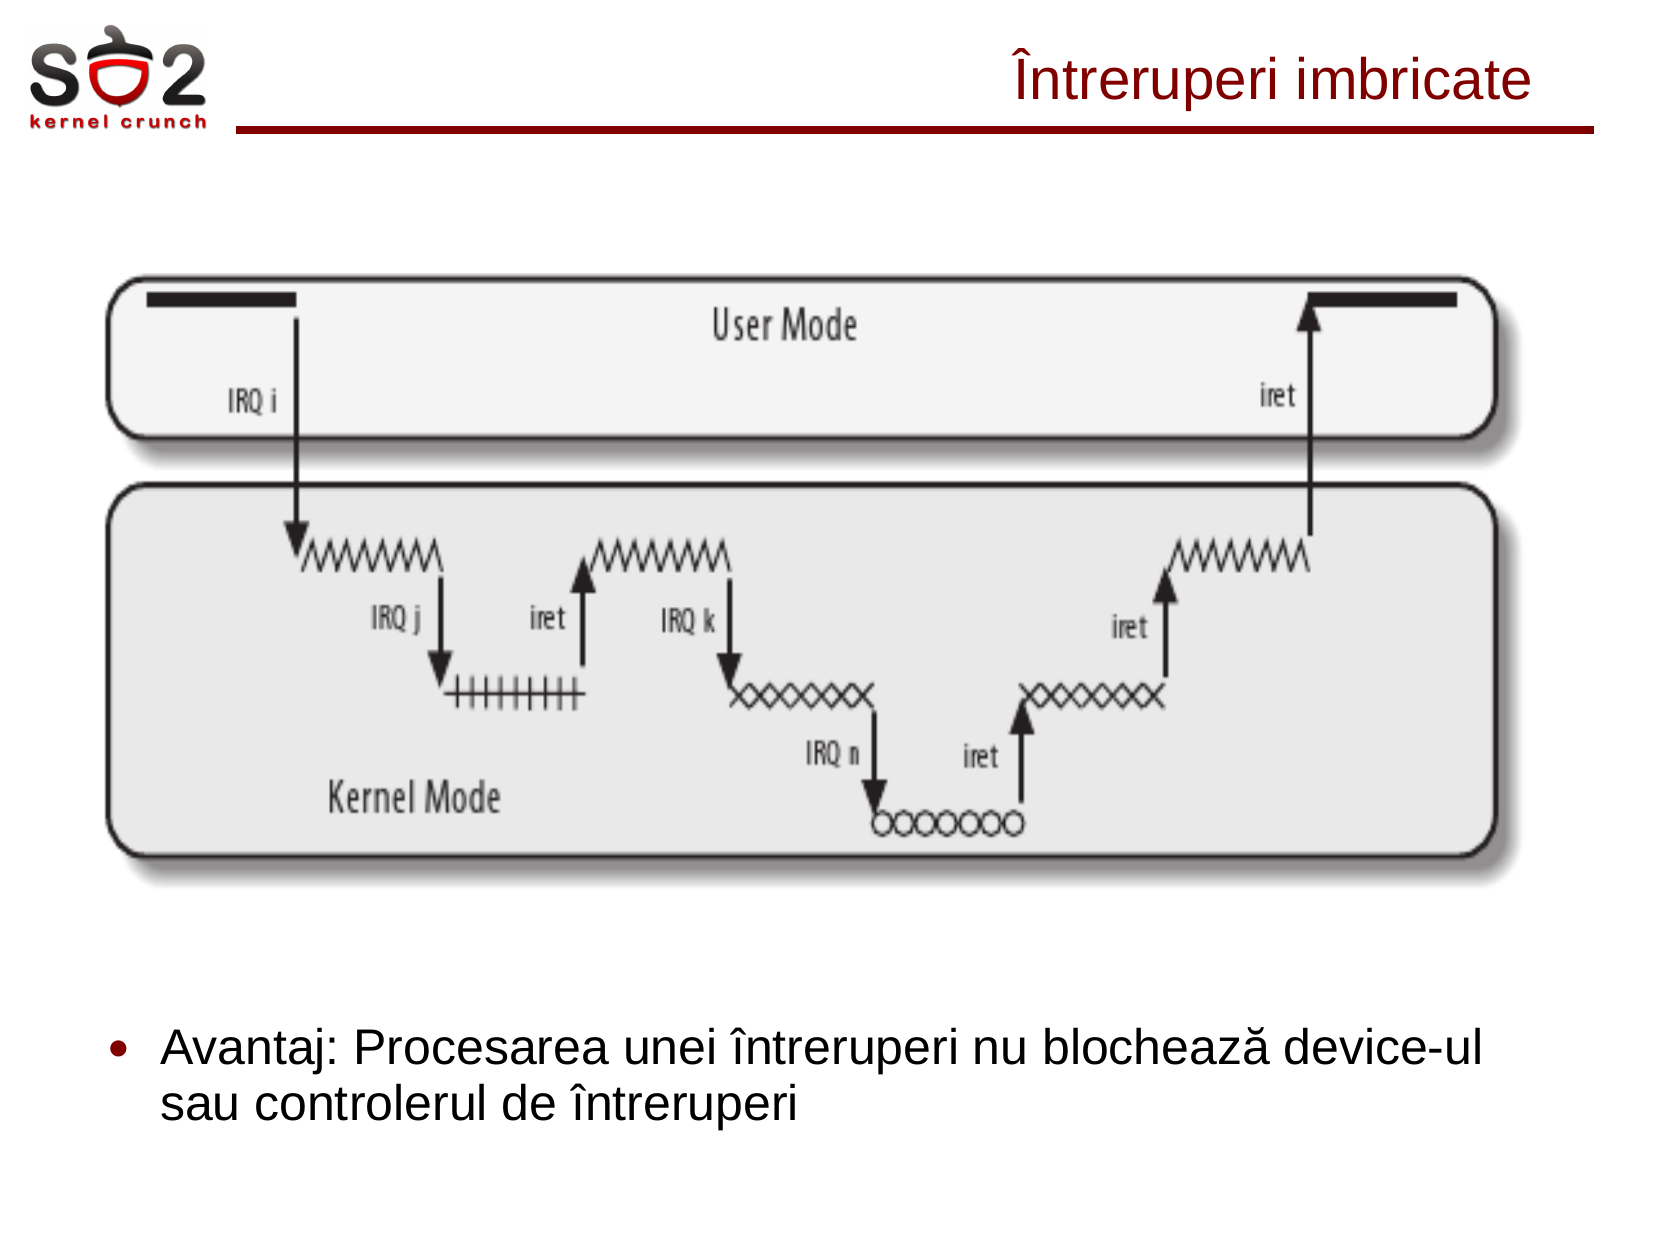

# Întreruperi imbricate
Avantaj: Procesarea unei întreruperi nu blochează device-ul sau controlerul de întreruperi